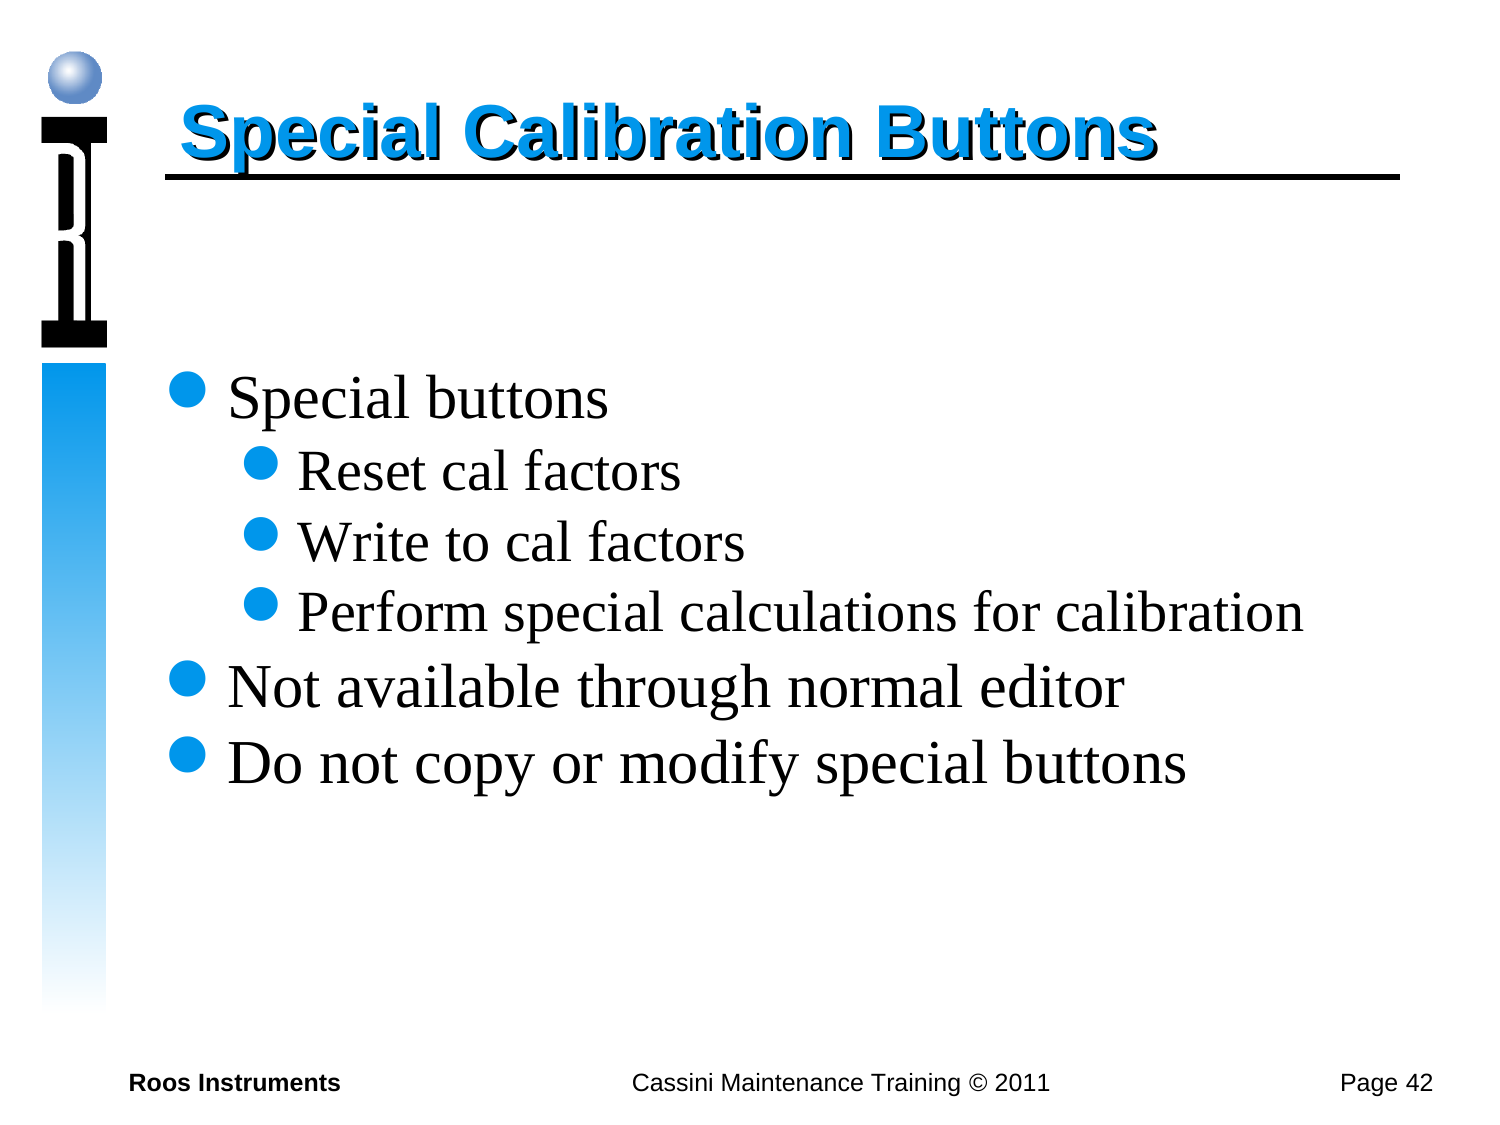

# Special Calibration Buttons
Special buttons
Reset cal factors
Write to cal factors
Perform special calculations for calibration
Not available through normal editor
Do not copy or modify special buttons